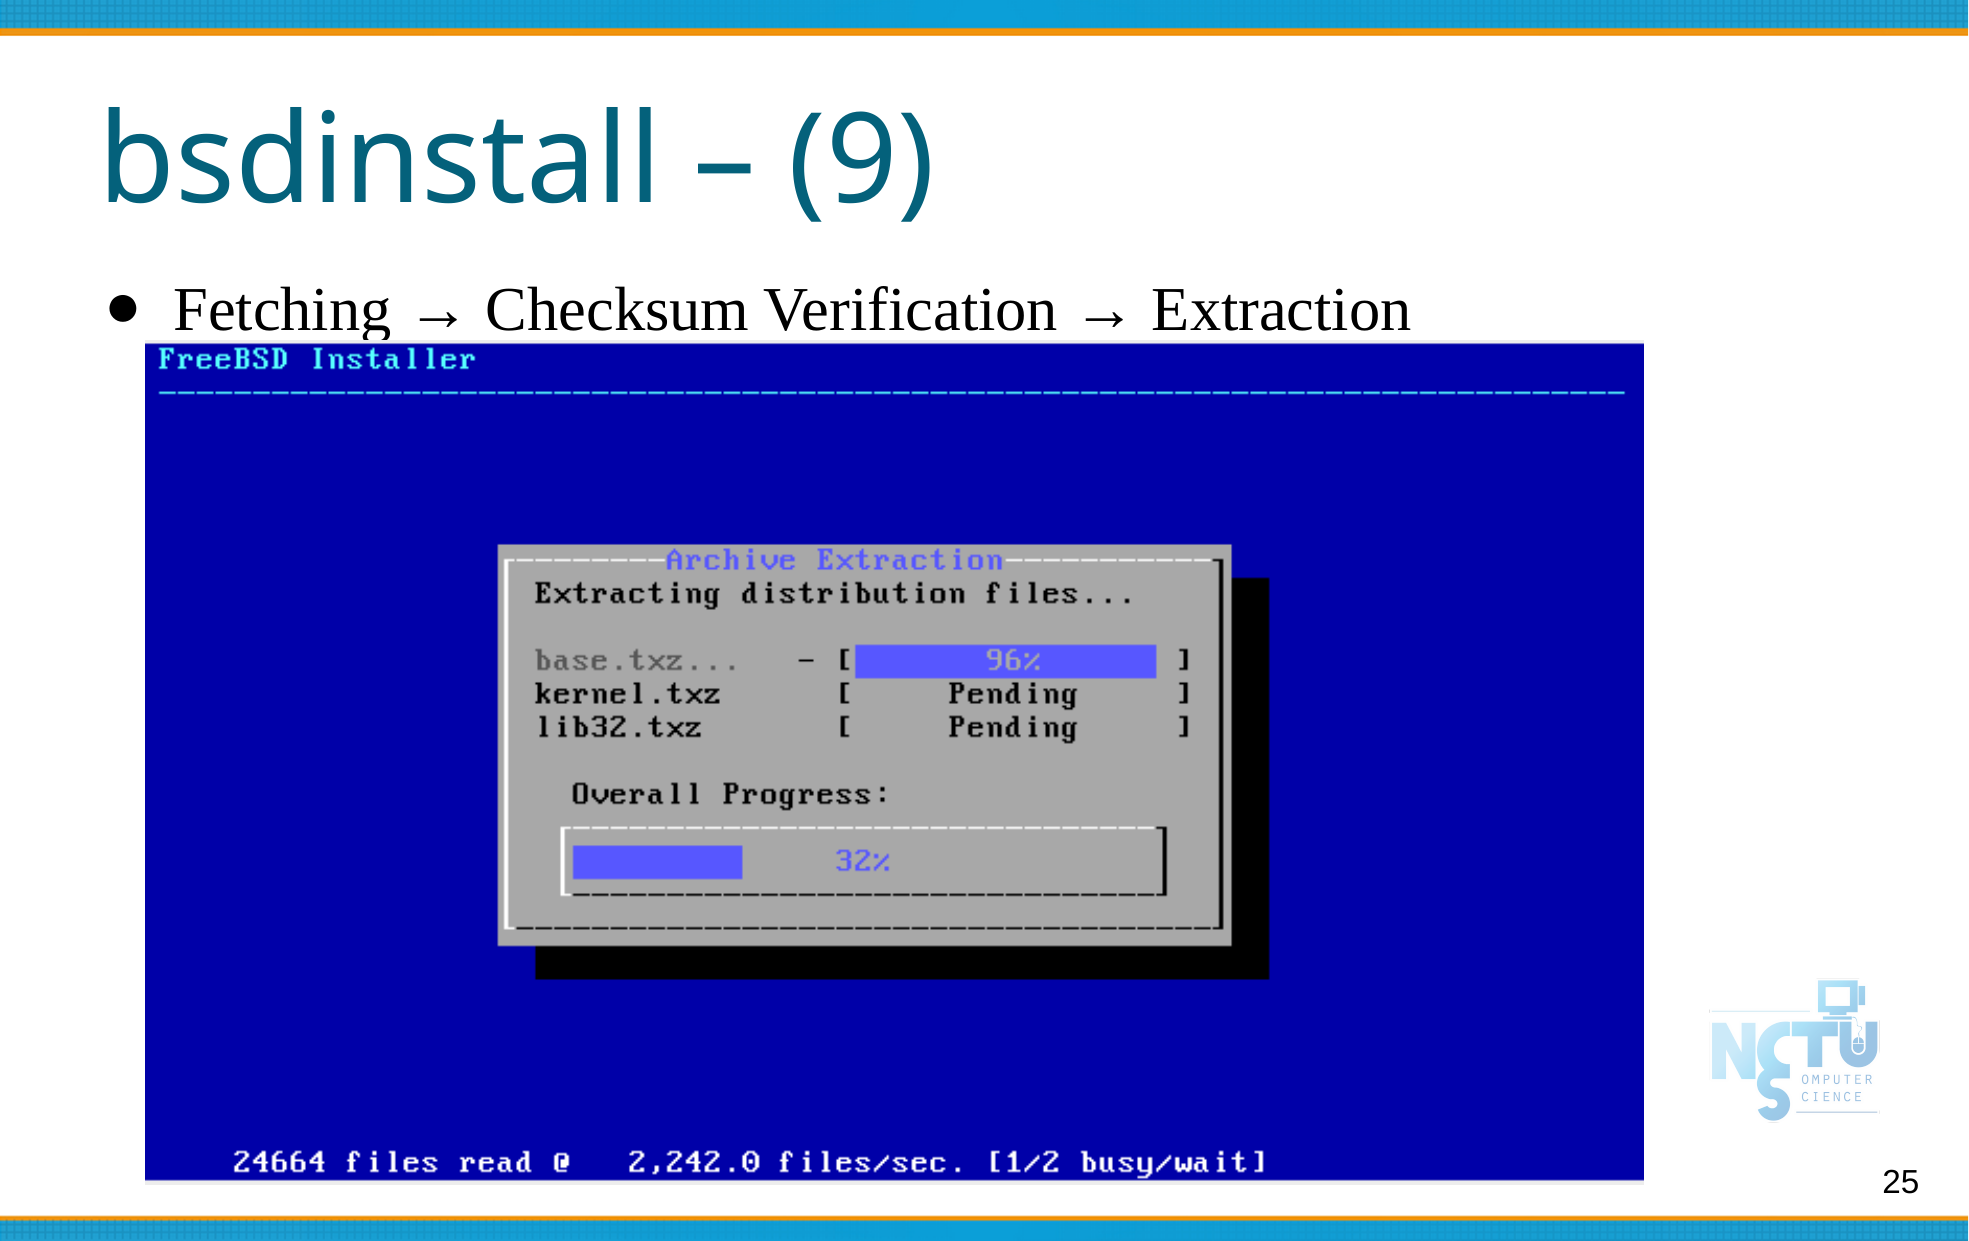

# bsdinstall – (9)
Fetching → Checksum Verification → Extraction